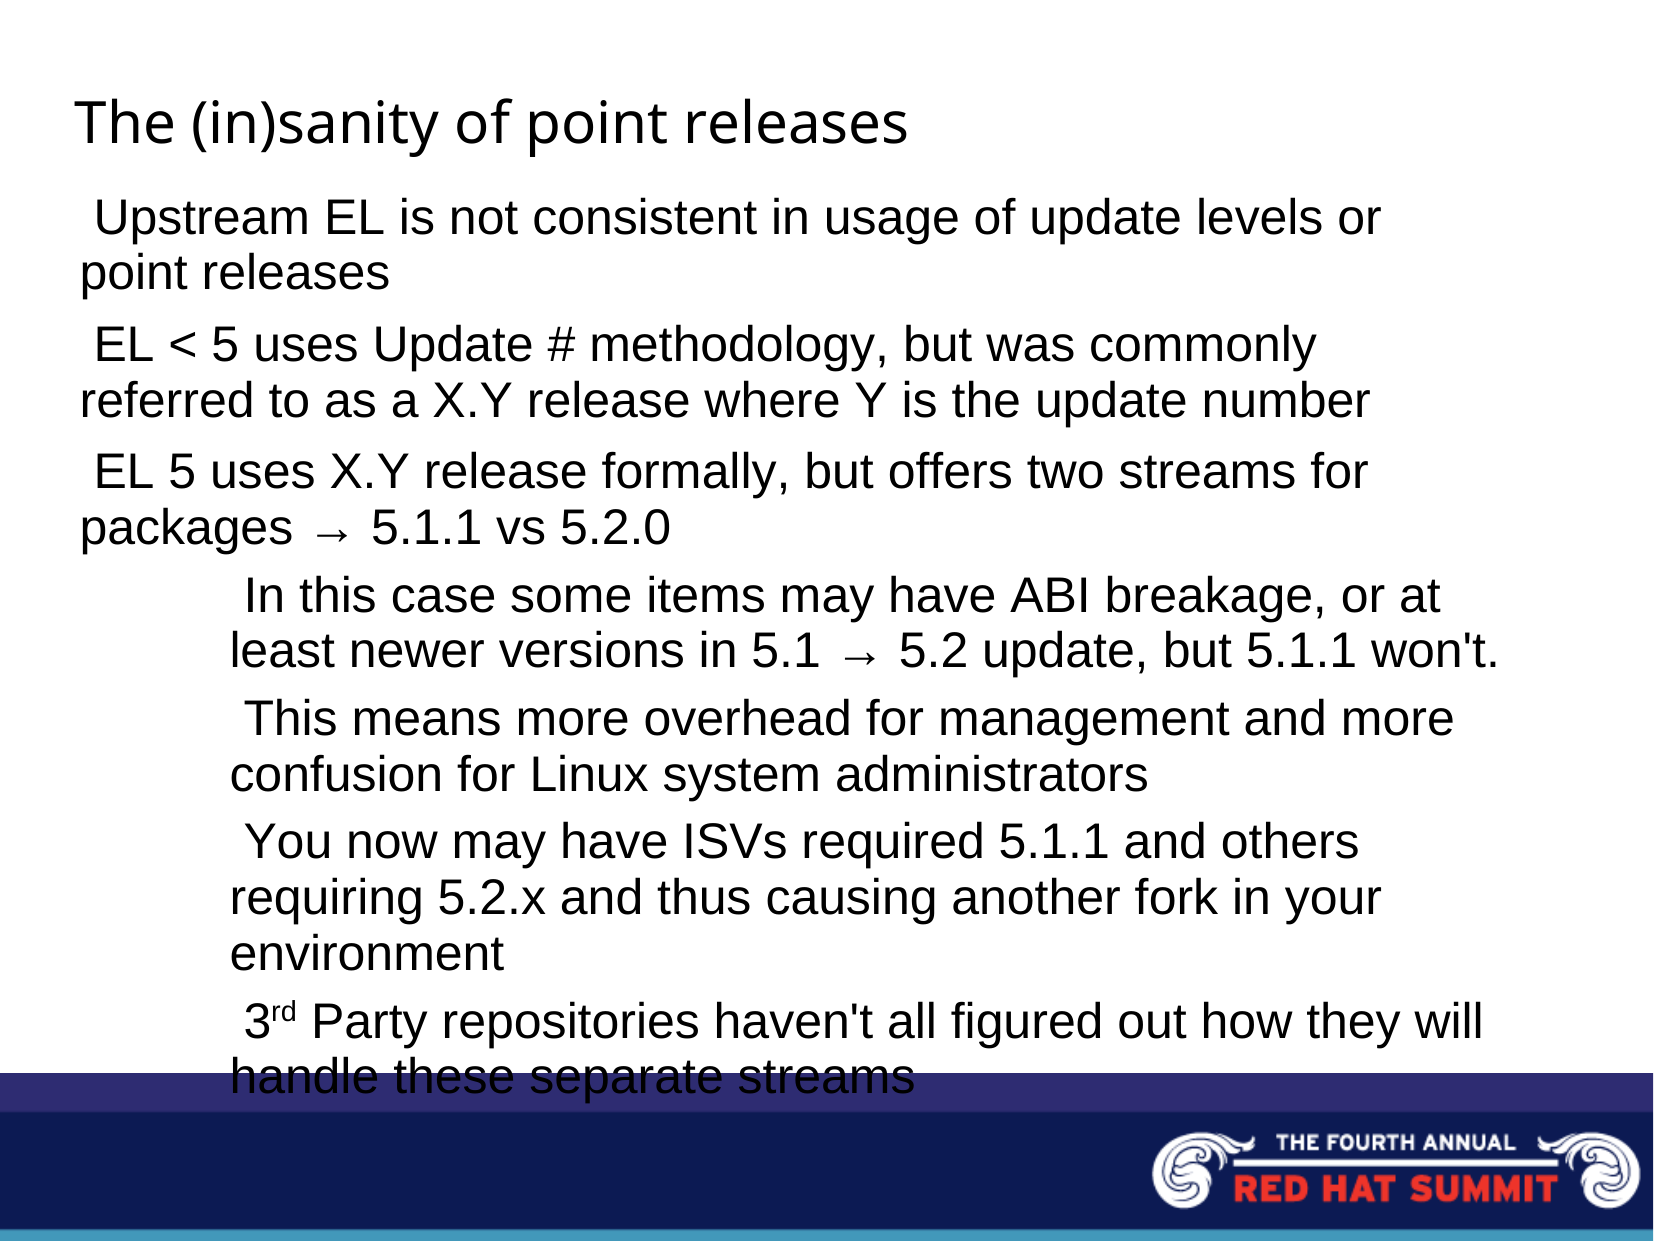

# The (in)sanity of point releases
 Upstream EL is not consistent in usage of update levels or point releases
 EL < 5 uses Update # methodology, but was commonly referred to as a X.Y release where Y is the update number
 EL 5 uses X.Y release formally, but offers two streams for packages → 5.1.1 vs 5.2.0
 In this case some items may have ABI breakage, or at least newer versions in 5.1 → 5.2 update, but 5.1.1 won't.
 This means more overhead for management and more confusion for Linux system administrators
 You now may have ISVs required 5.1.1 and others requiring 5.2.x and thus causing another fork in your environment
 3rd Party repositories haven't all figured out how they will handle these separate streams